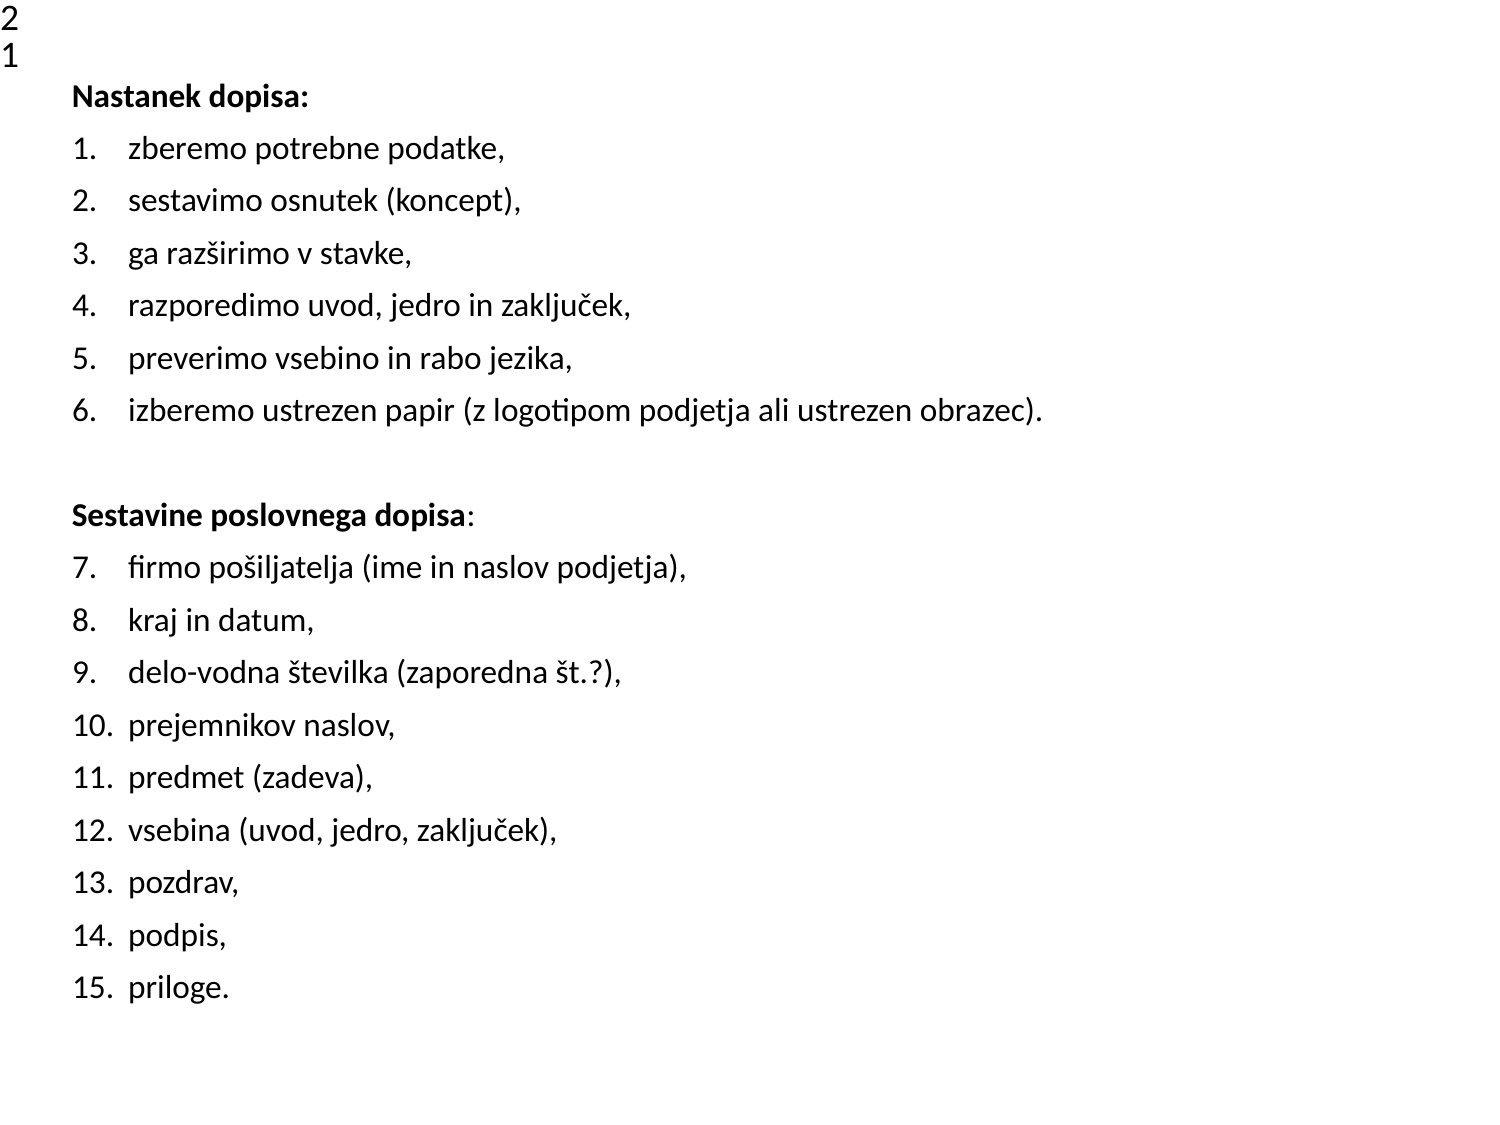

Nastanek dopisa:
zberemo potrebne podatke,
sestavimo osnutek (koncept),
ga razširimo v stavke,
razporedimo uvod, jedro in zaključek,
preverimo vsebino in rabo jezika,
izberemo ustrezen papir (z logotipom podjetja ali ustrezen obrazec).
Sestavine poslovnega dopisa:
firmo pošiljatelja (ime in naslov podjetja),
kraj in datum,
delo-vodna številka (zaporedna št.?),
prejemnikov naslov,
predmet (zadeva),
vsebina (uvod, jedro, zaključek),
pozdrav,
podpis,
priloge.